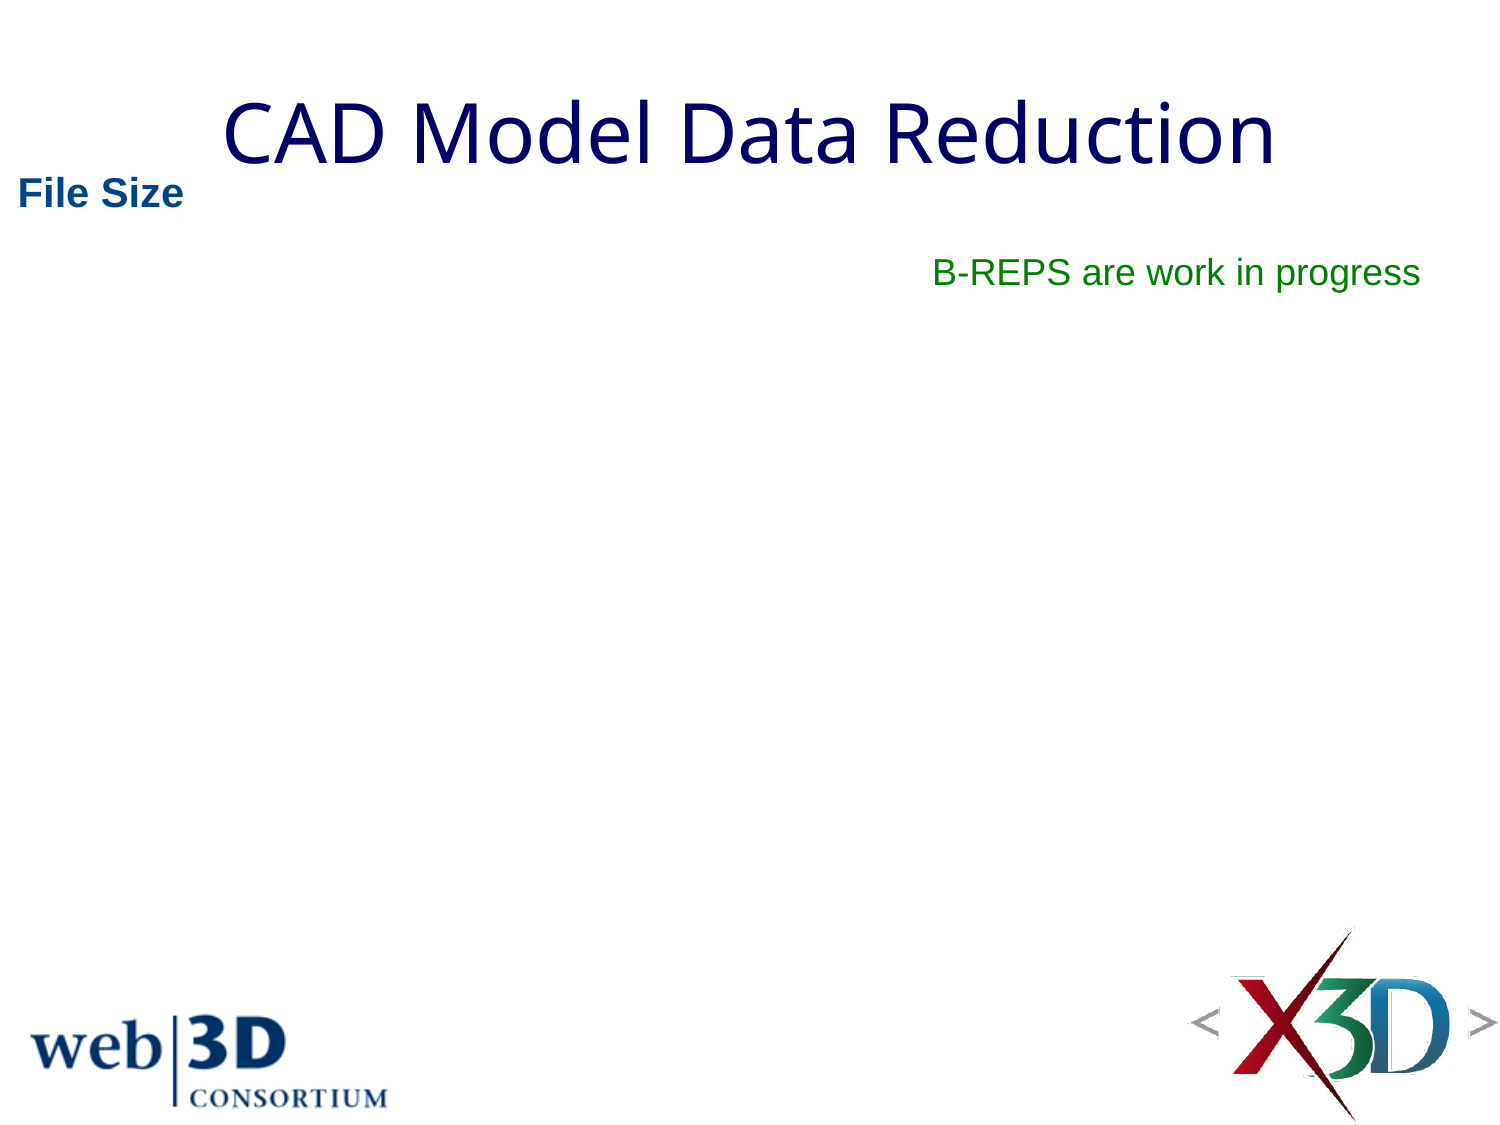

# CAD Model Data Reduction
File Size
B-REPS are work in progress